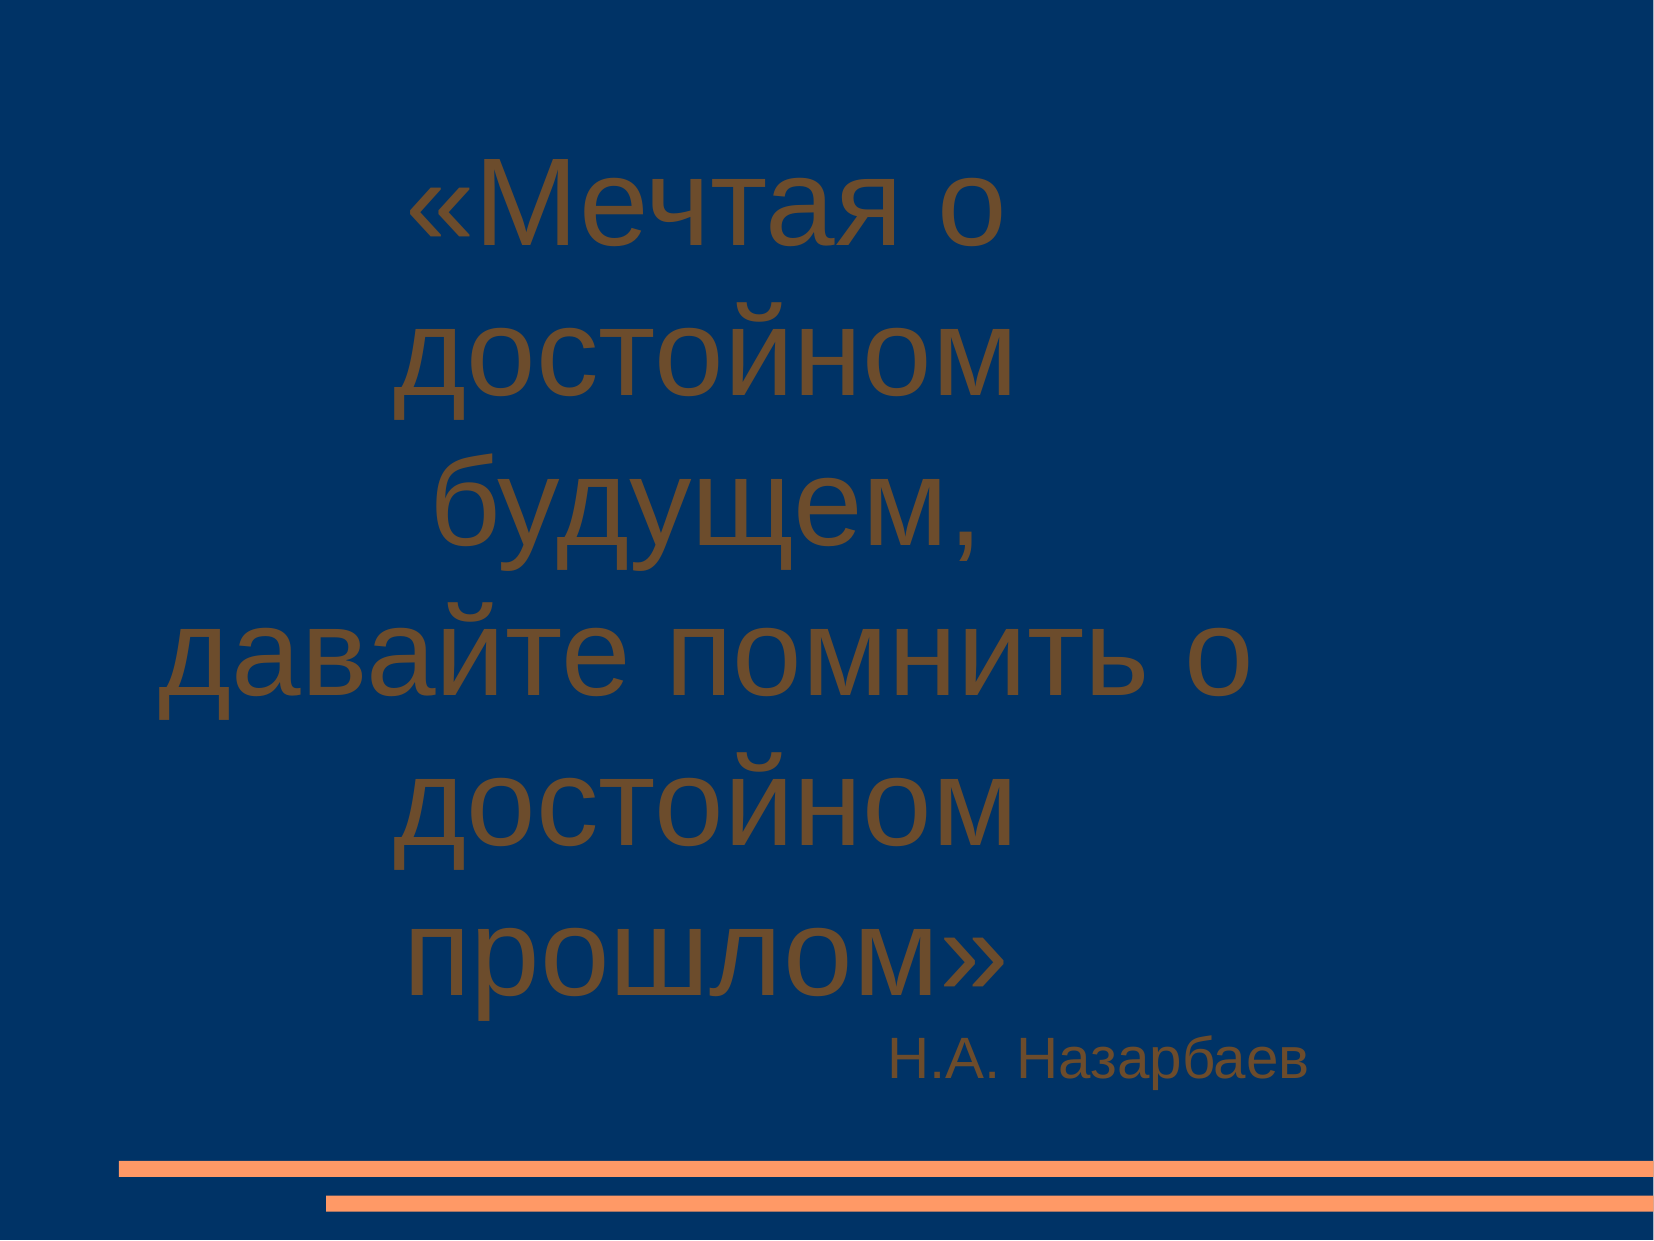

#
«Мечтая о достойном будущем,
давайте помнить о достойном прошлом»
Н.А. Назарбаев